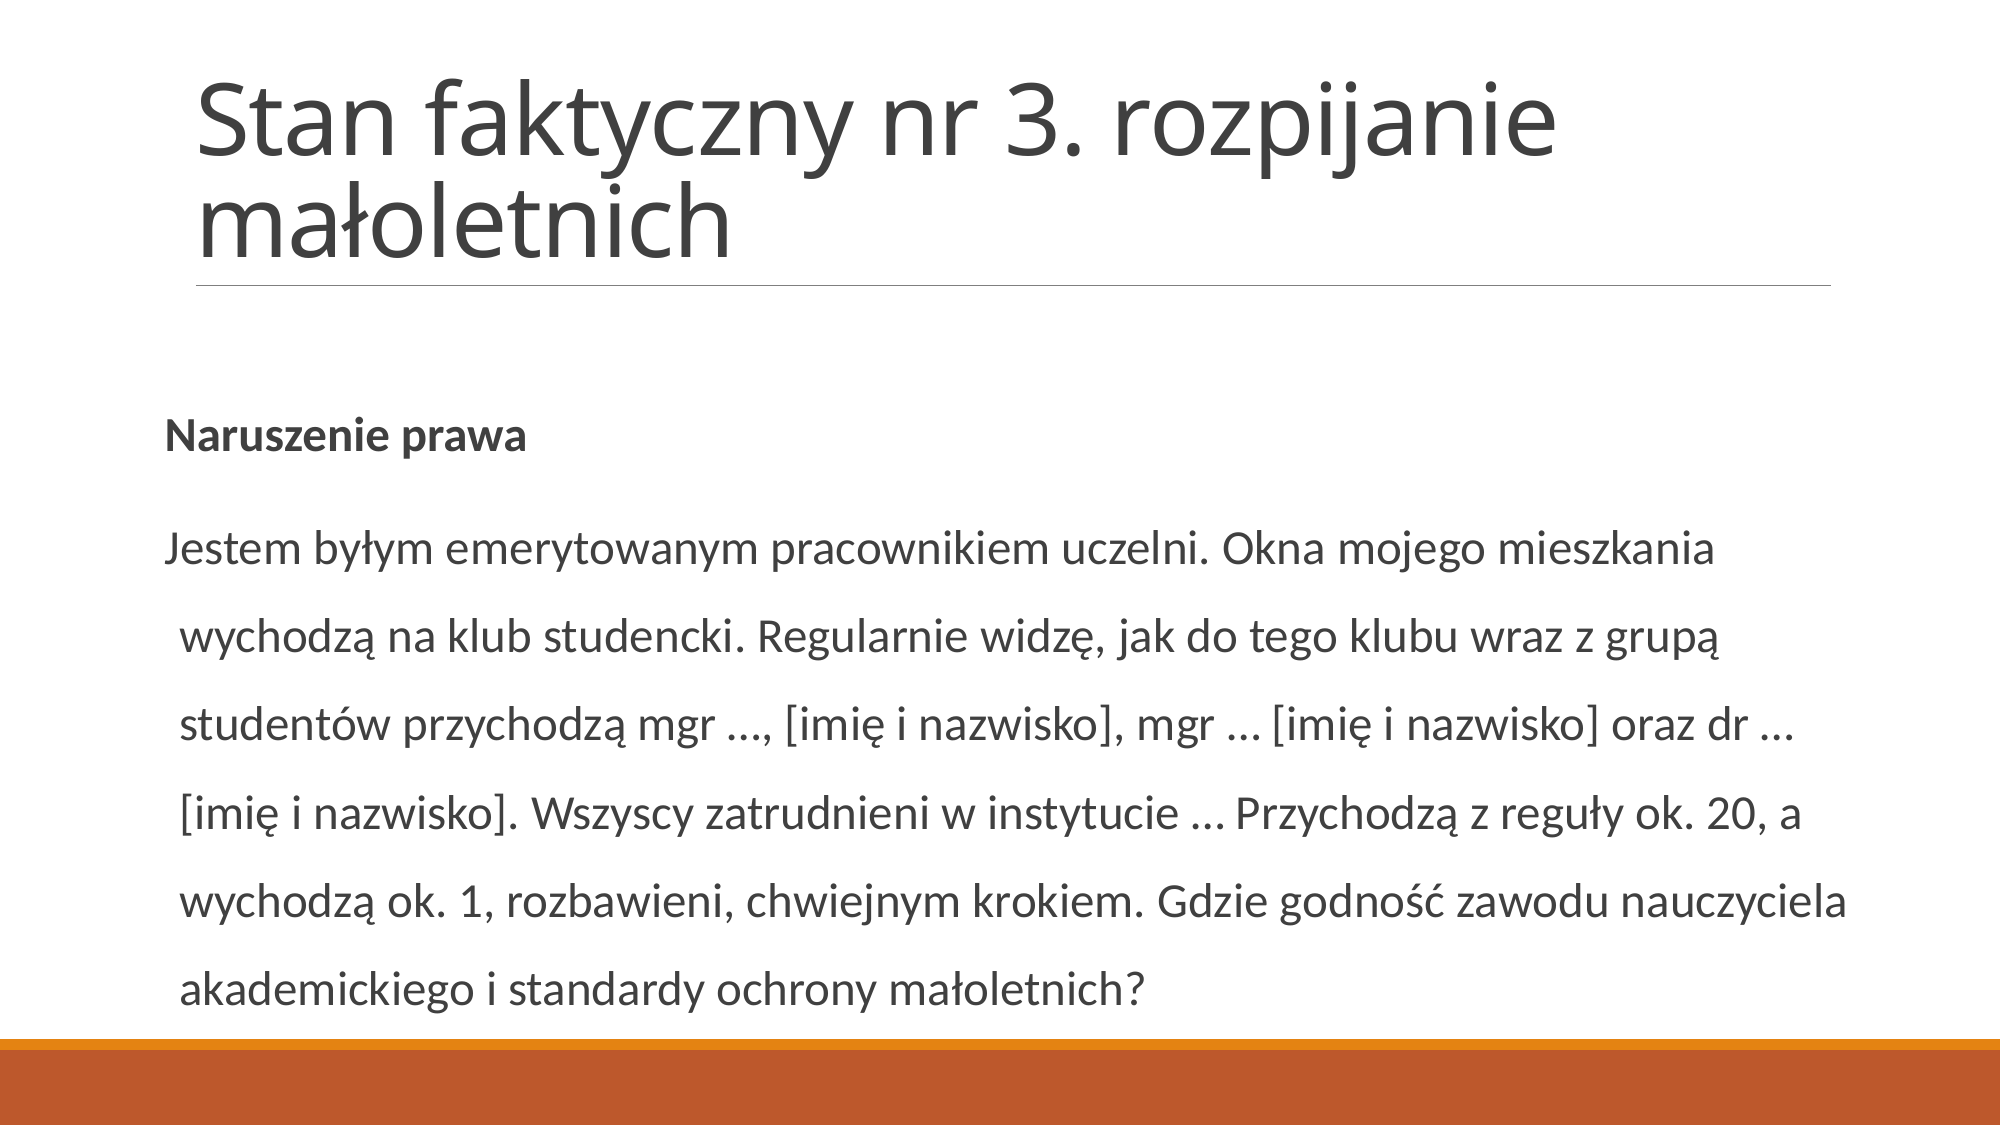

# Stan faktyczny nr 3. rozpijanie małoletnich
Naruszenie prawa
Jestem byłym emerytowanym pracownikiem uczelni. Okna mojego mieszkania wychodzą na klub studencki. Regularnie widzę, jak do tego klubu wraz z grupą studentów przychodzą mgr …, [imię i nazwisko], mgr … [imię i nazwisko] oraz dr … [imię i nazwisko]. Wszyscy zatrudnieni w instytucie … Przychodzą z reguły ok. 20, a wychodzą ok. 1, rozbawieni, chwiejnym krokiem. Gdzie godność zawodu nauczyciela akademickiego i standardy ochrony małoletnich?